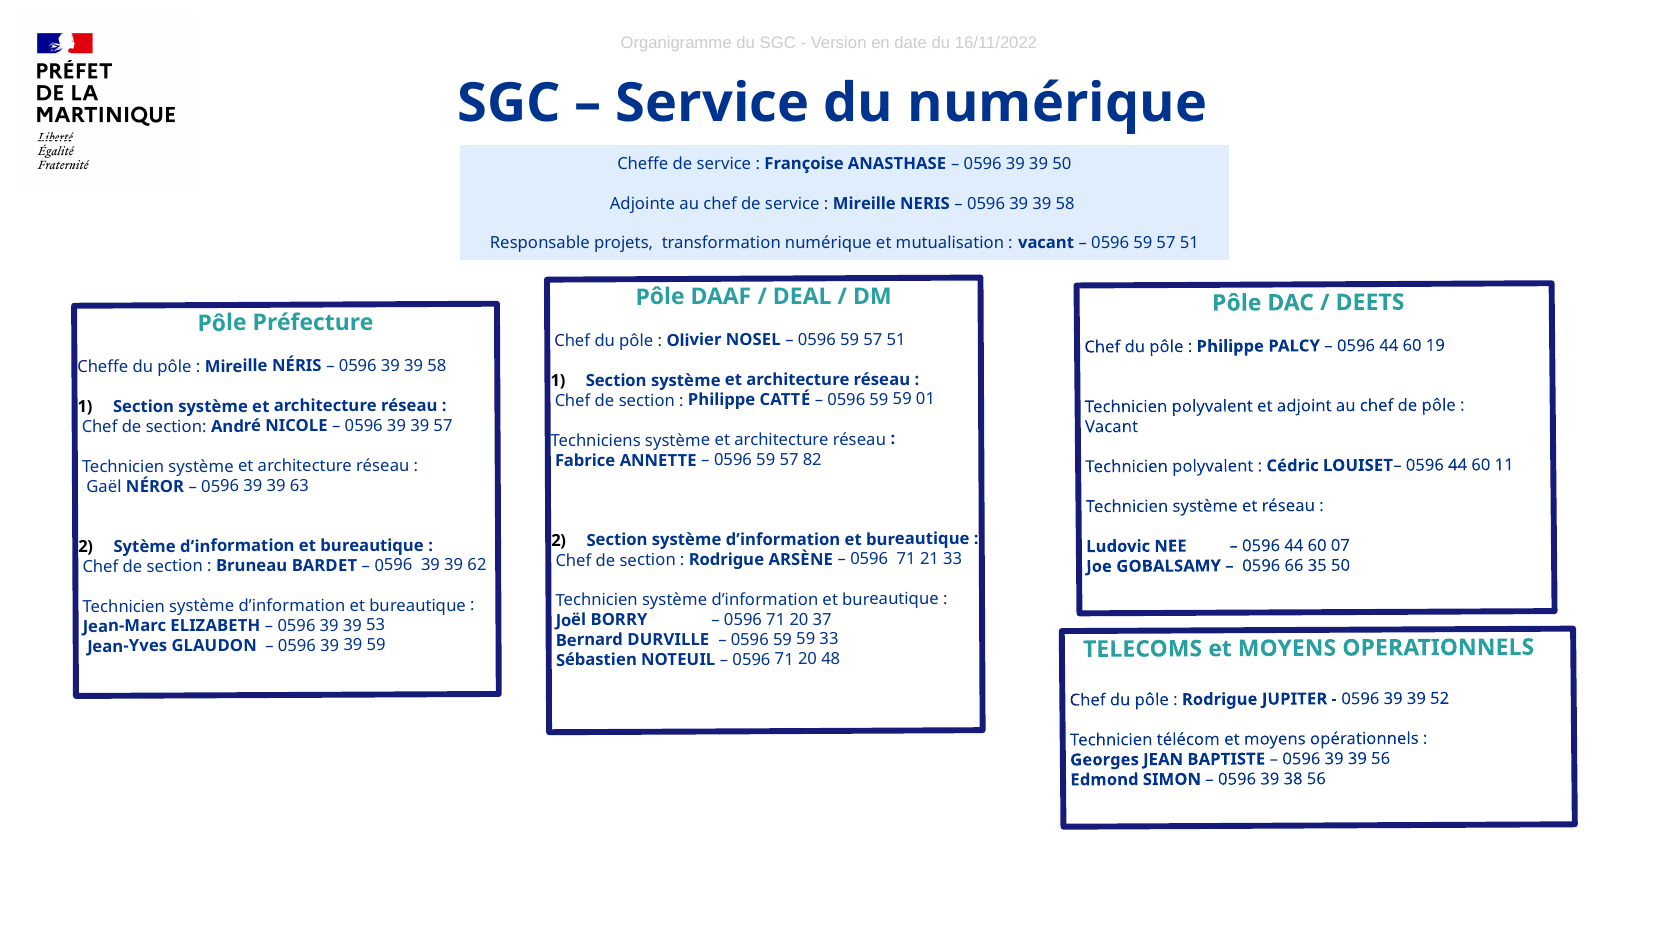

Organigramme du SGC - Version en date du 16/11/2022
SGC – Service du numérique
Cheffe de service : Françoise ANASTHASE – 0596 39 39 50
Adjointe au chef de service : Mireille NERIS – 0596 39 39 58
Responsable projets, transformation numérique et mutualisation : vacant – 0596 59 57 51
Pôle DAAF / DEAL / DM
 Chef du pôle : Olivier NOSEL – 0596 59 57 51
Section système et architecture réseau :
 Chef de section : Philippe CATTÉ – 0596 59 59 01
Techniciens système et architecture réseau :
 Fabrice ANNETTE – 0596 59 57 82
Section système d’information et bureautique :
 Chef de section : Rodrigue ARSÈNE – 0596 71 21 33
 Technicien système d’information et bureautique :
 Joël BORRY – 0596 71 20 37
 Bernard DURVILLE – 0596 59 59 33
 Sébastien NOTEUIL – 0596 71 20 48
Pôle DAC / DEETS
 Chef du pôle : Philippe PALCY – 0596 44 60 19
 Technicien polyvalent et adjoint au chef de pôle :
 Vacant
 Technicien polyvalent : Cédric LOUISET– 0596 44 60 11
 Technicien système et réseau :
 Ludovic NEE – 0596 44 60 07
 Joe GOBALSAMY – 0596 66 35 50
Pôle Préfecture
Cheffe du pôle : Mireille NÉRIS – 0596 39 39 58
Section système et architecture réseau :
 Chef de section: André NICOLE – 0596 39 39 57
 Technicien système et architecture réseau :
 Gaël NÉROR – 0596 39 39 63
Sytème d’information et bureautique :
 Chef de section : Bruneau BARDET – 0596 39 39 62
 Technicien système d’information et bureautique :
 Jean-Marc ELIZABETH – 0596 39 39 53
 Jean-Yves GLAUDON – 0596 39 39 59
(4 ETPT)
 TELECOMS et MOYENS OPERATIONNELS
 Chef du pôle : Rodrigue JUPITER - 0596 39 39 52
 Technicien télécom et moyens opérationnels :
 Georges JEAN BAPTISTE – 0596 39 39 56
 Edmond SIMON – 0596 39 38 56